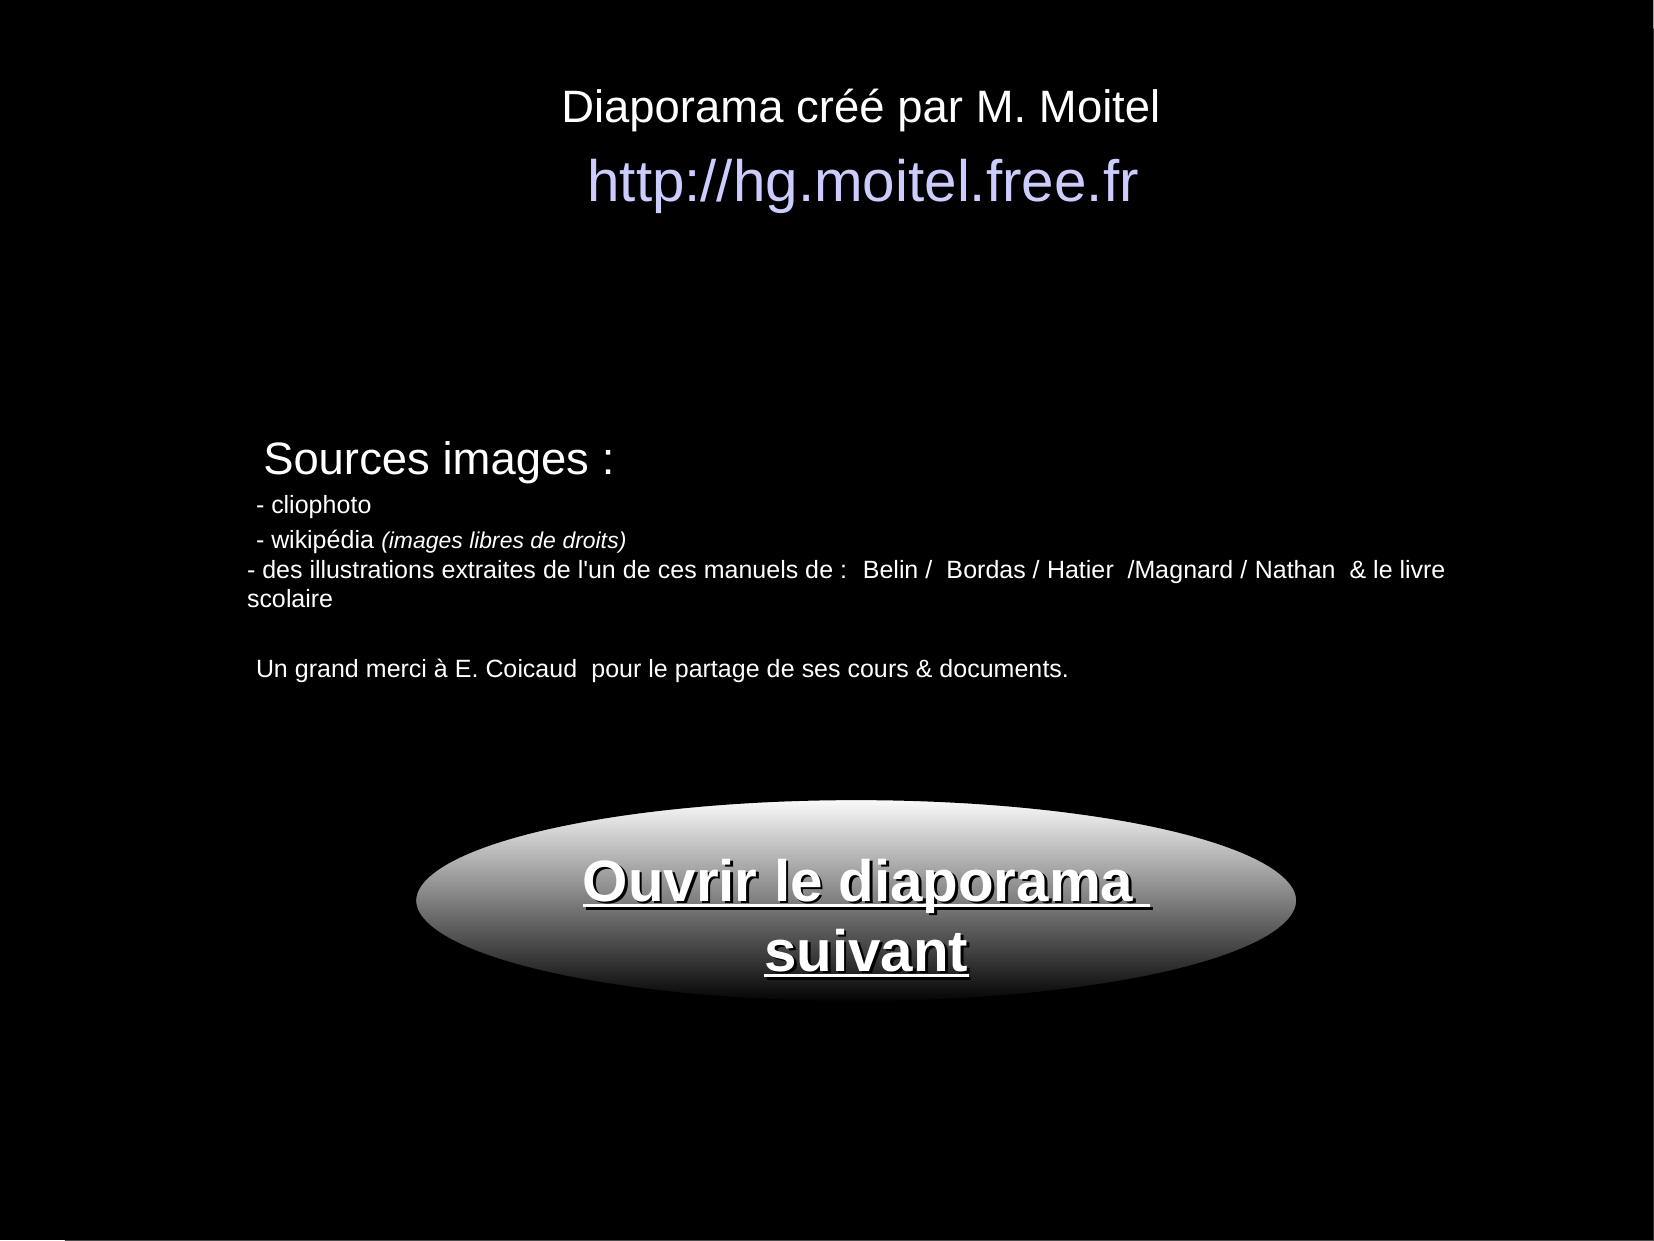

Diaporama créé par M. Moitel
http://hg.moitel.free.fr
Sources images :
- cliophoto
- wikipédia (images libres de droits)
- des illustrations extraites de l'un de ces manuels de : Belin / Bordas / Hatier /Magnard / Nathan & le livre scolaire
Un grand merci à E. Coicaud pour le partage de ses cours & documents.
Ouvrir le diaporama
suivant